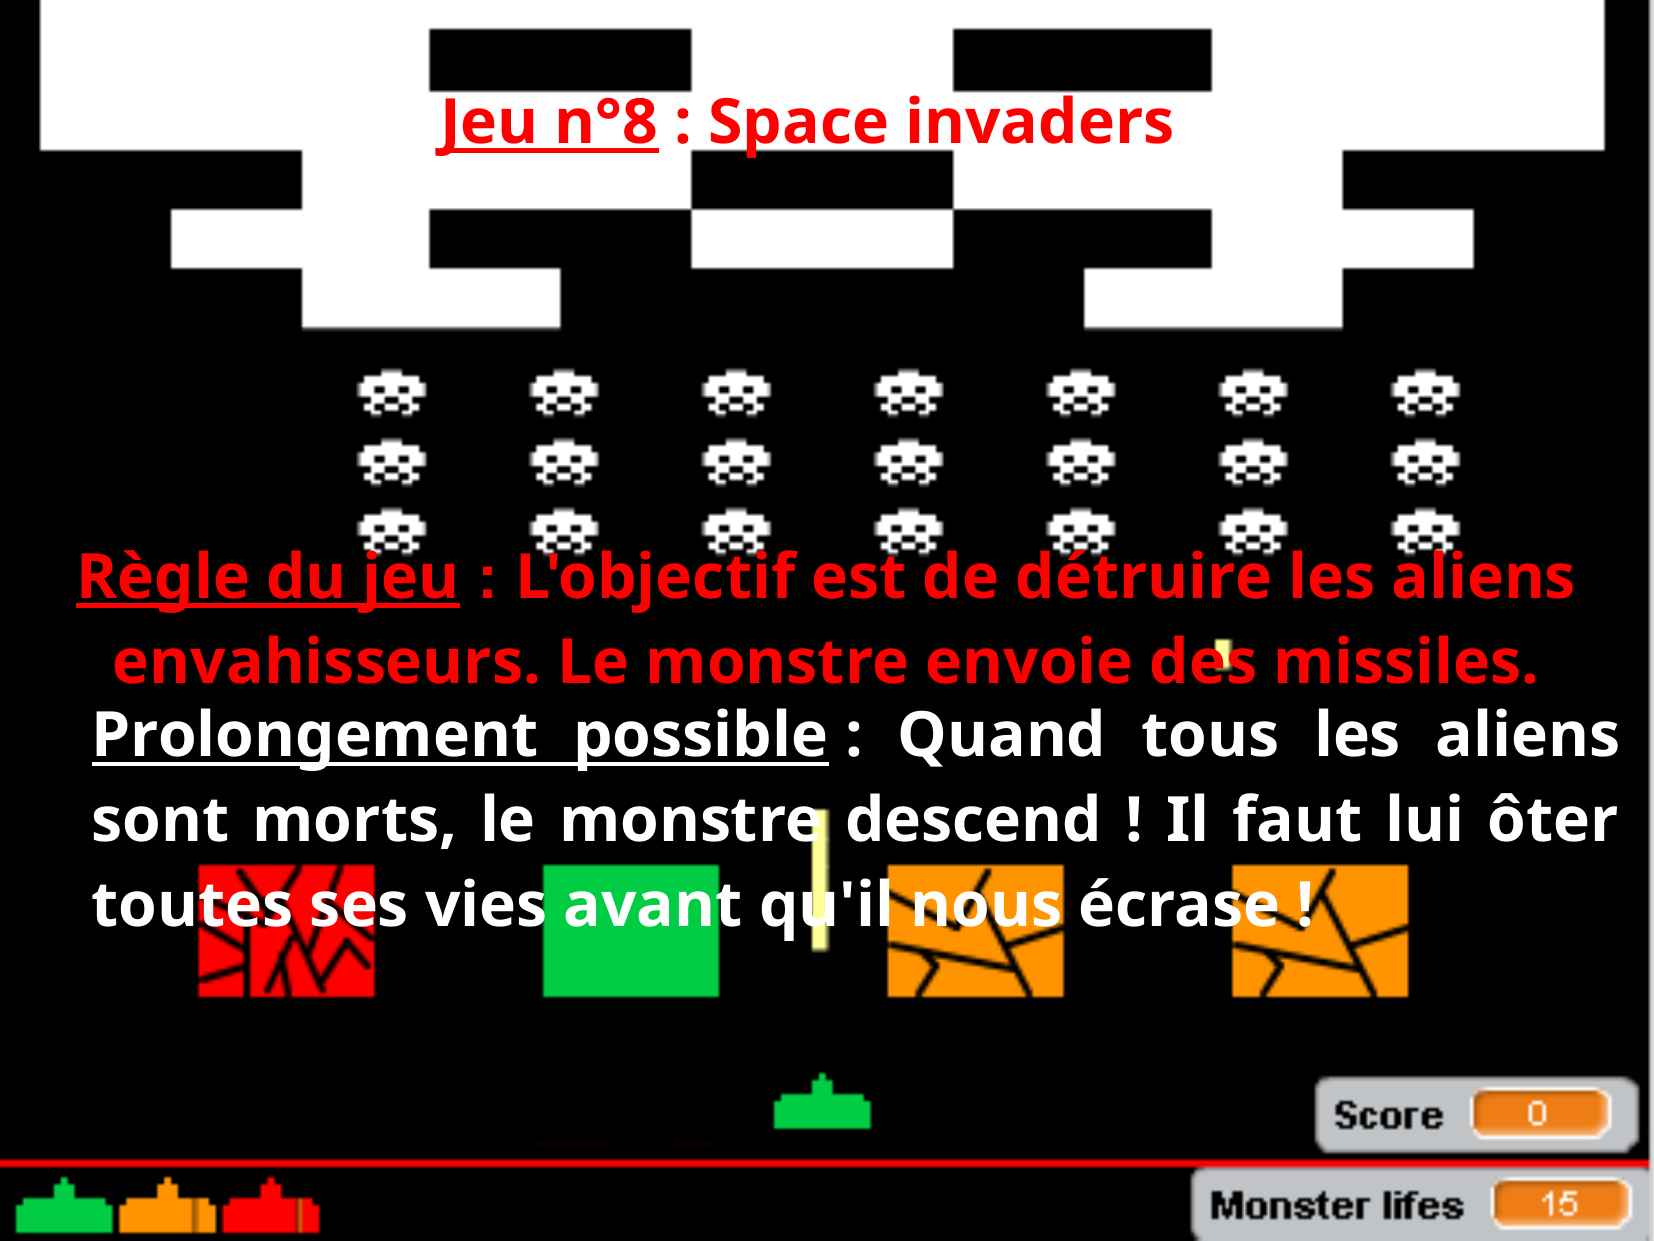

Jeu n°8 : Space invaders
# Règle du jeu : L'objectif est de détruire les aliens envahisseurs. Le monstre envoie des missiles.
Prolongement possible : Quand tous les aliens sont morts, le monstre descend ! Il faut lui ôter toutes ses vies avant qu'il nous écrase !